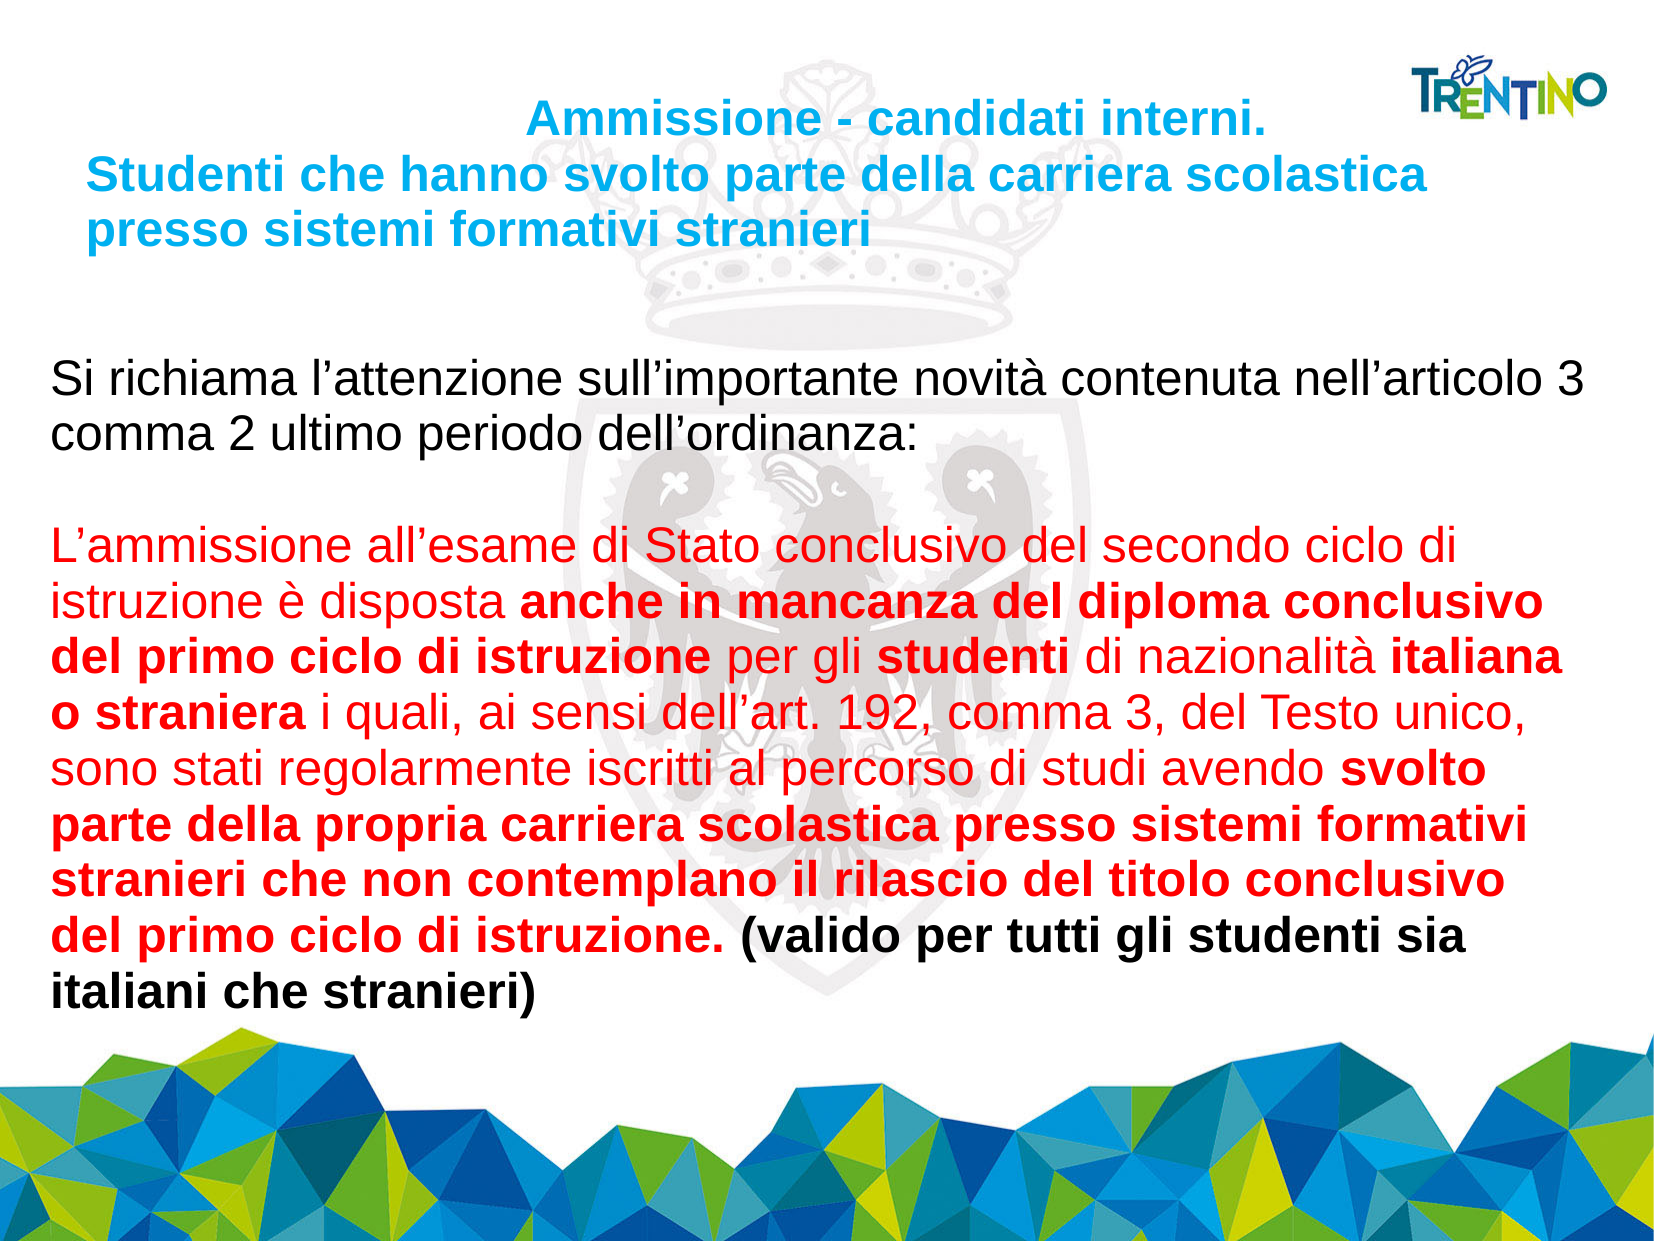

Ammissione - candidati interni.
Studenti che hanno svolto parte della carriera scolastica presso sistemi formativi stranieri
Si richiama l’attenzione sull’importante novità contenuta nell’articolo 3 comma 2 ultimo periodo dell’ordinanza:
L’ammissione all’esame di Stato conclusivo del secondo ciclo di istruzione è disposta anche in mancanza del diploma conclusivo del primo ciclo di istruzione per gli studenti di nazionalità italiana o straniera i quali, ai sensi dell’art. 192, comma 3, del Testo unico, sono stati regolarmente iscritti al percorso di studi avendo svolto parte della propria carriera scolastica presso sistemi formativi stranieri che non contemplano il rilascio del titolo conclusivo del primo ciclo di istruzione. (valido per tutti gli studenti sia italiani che stranieri)